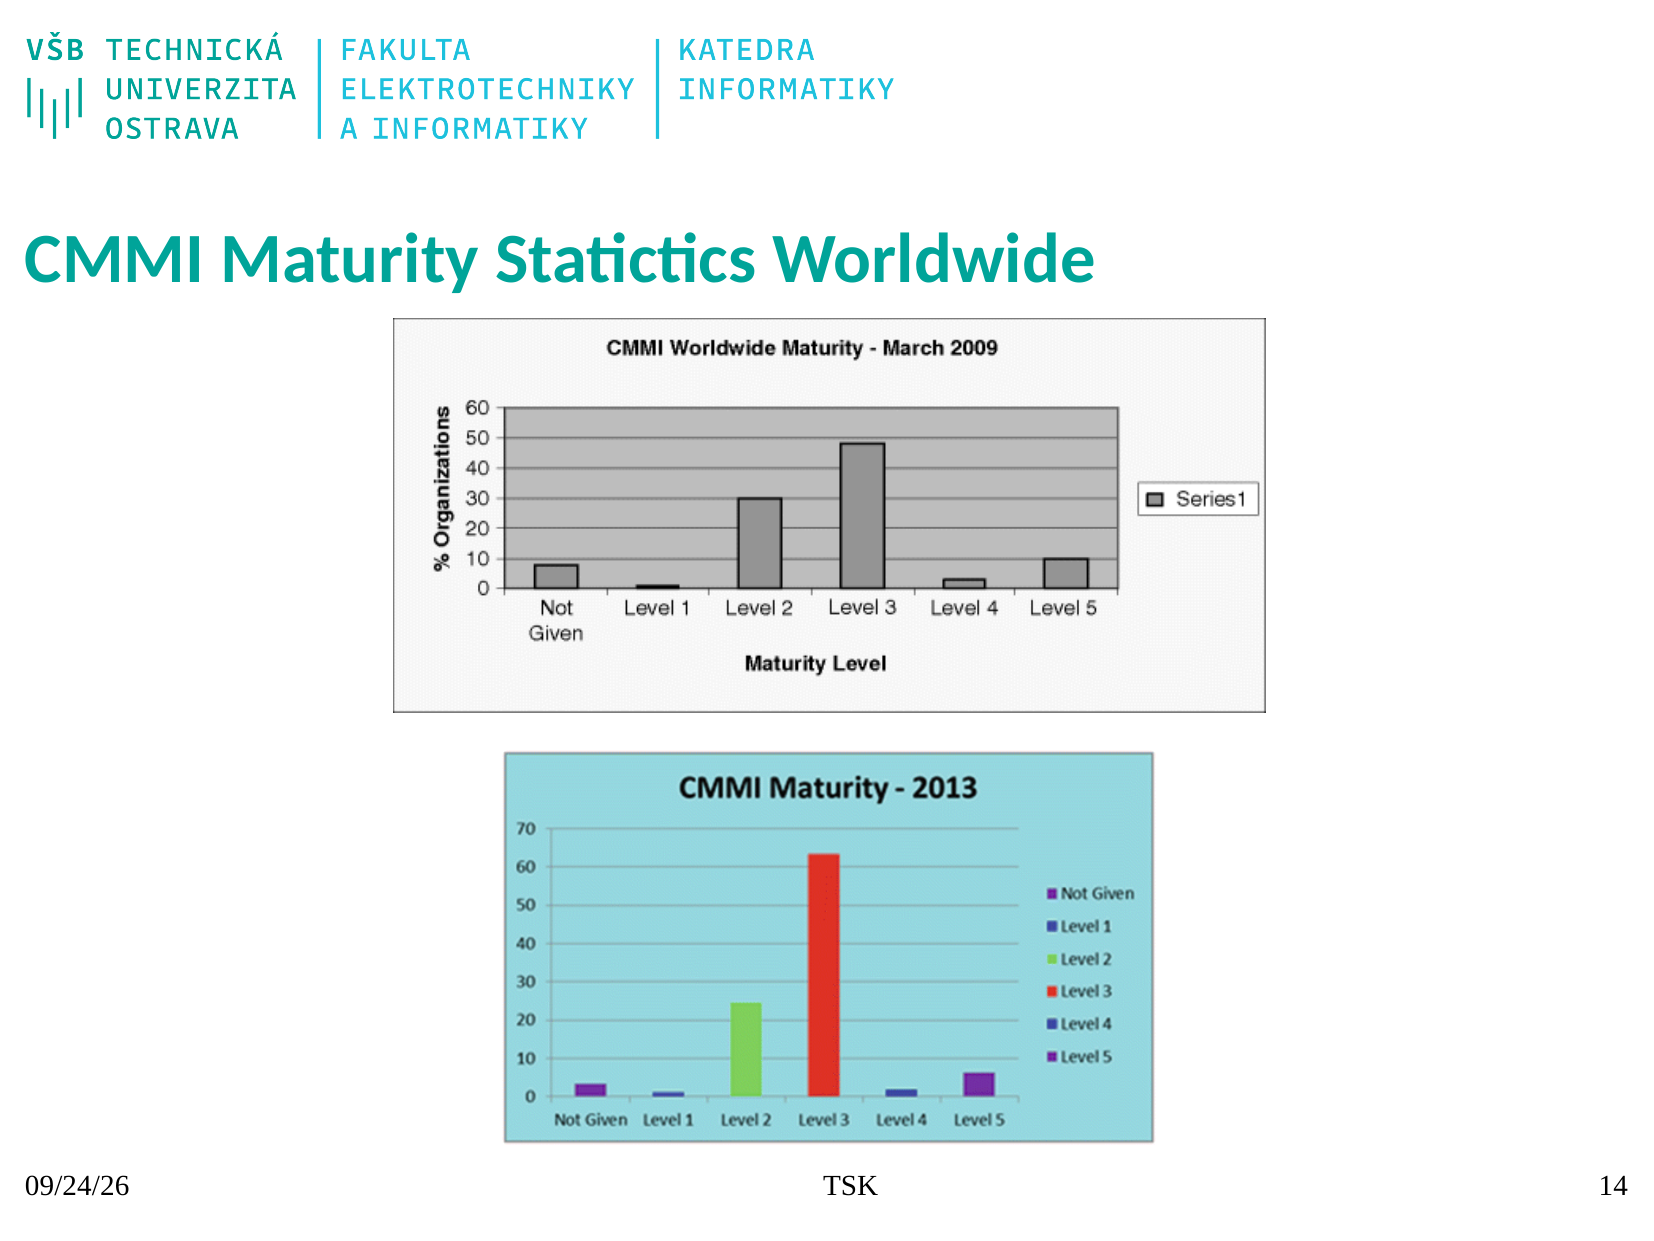

# CMMI Maturity Statictics Worldwide
TSK
14